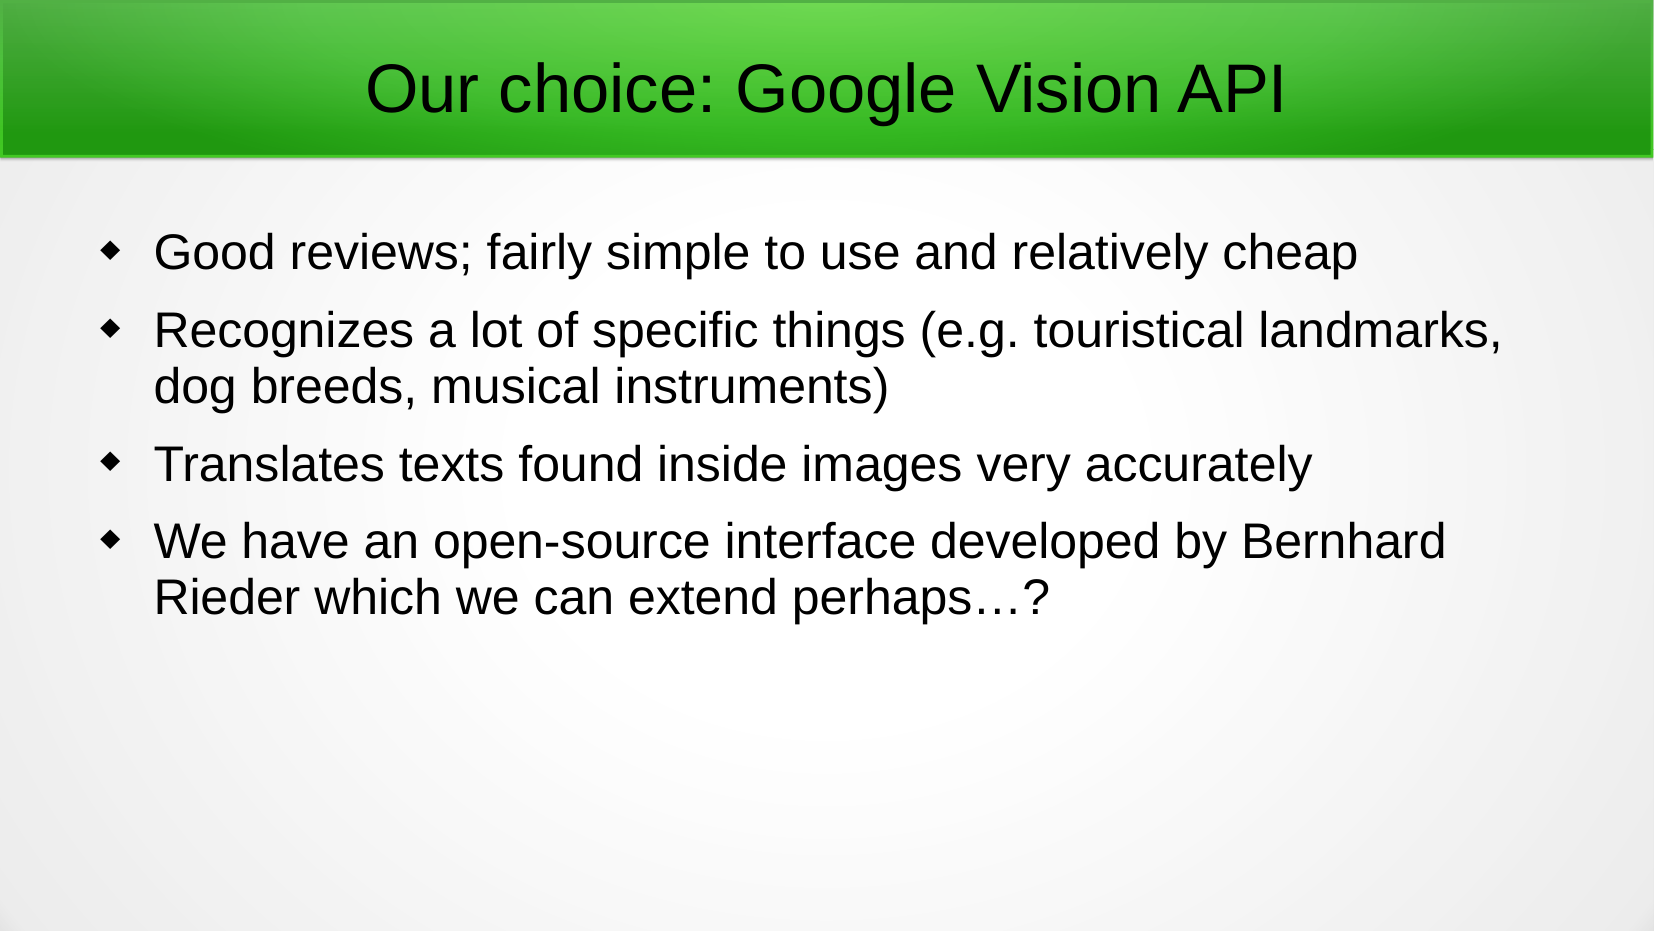

# Our choice: Google Vision API
Good reviews; fairly simple to use and relatively cheap
Recognizes a lot of specific things (e.g. touristical landmarks, dog breeds, musical instruments)
Translates texts found inside images very accurately
We have an open-source interface developed by Bernhard Rieder which we can extend perhaps…?